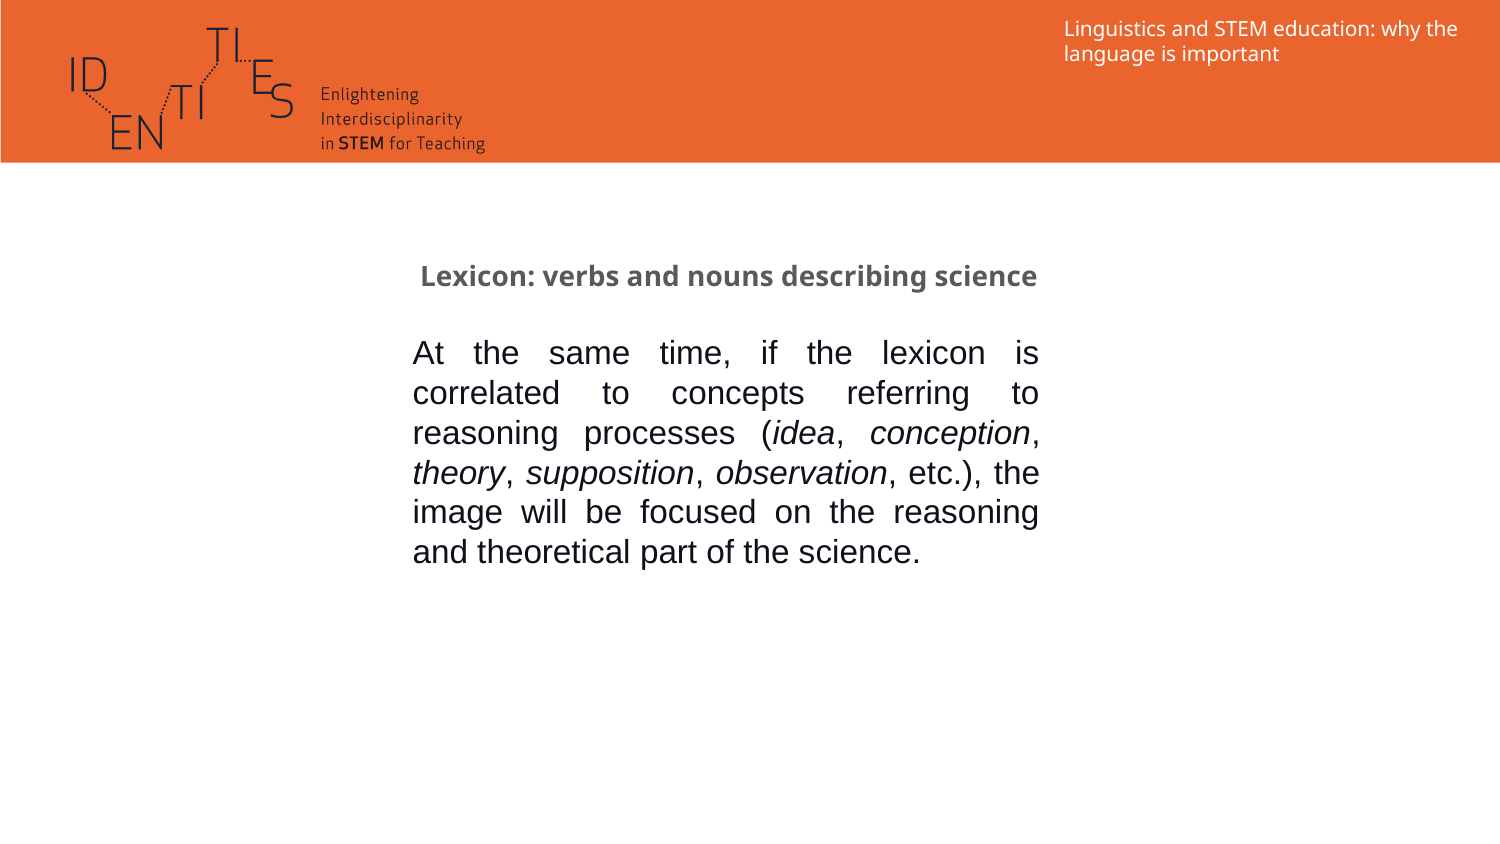

Linguistics and STEM education: why the language is important
#
Lexicon: verbs and nouns describing science
At the same time, if the lexicon is correlated to concepts referring to reasoning processes (idea, conception, theory, supposition, observation, etc.), the image will be focused on the reasoning and theoretical part of the science.